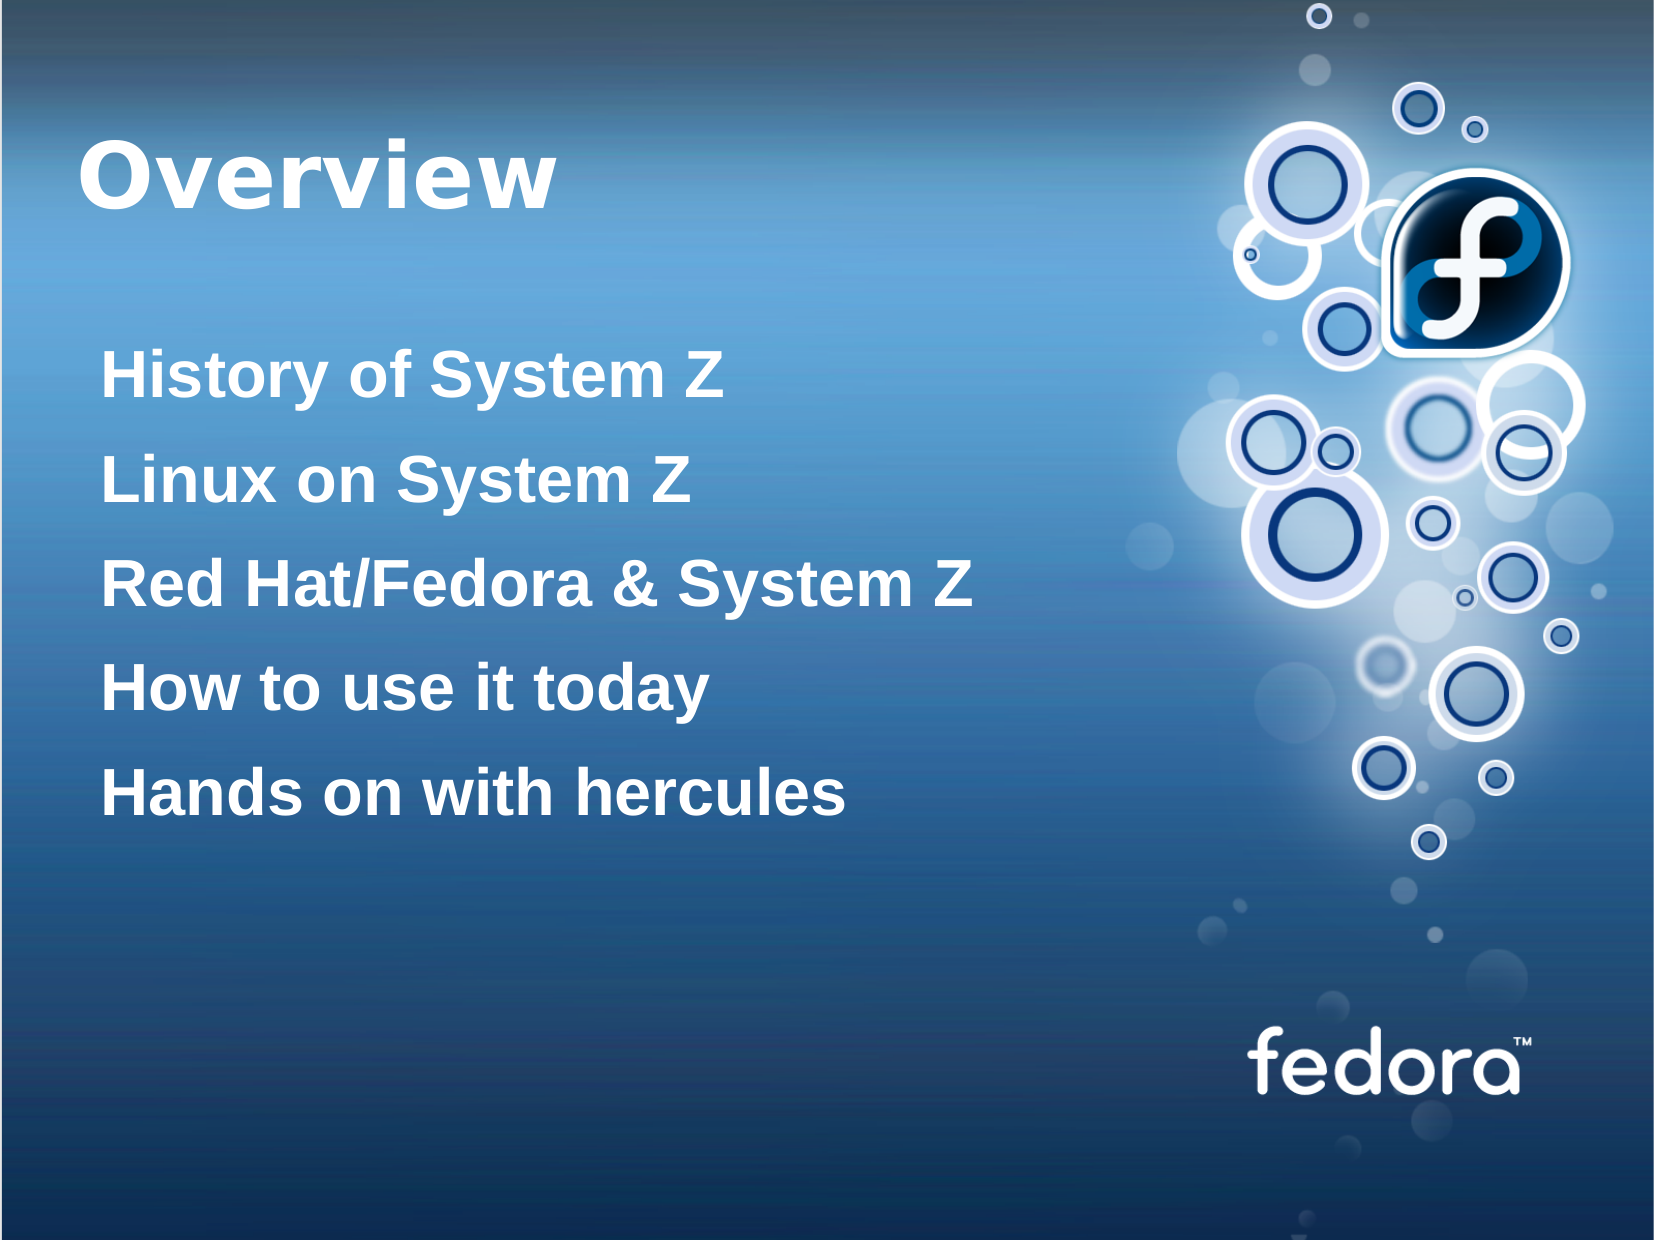

# Overview
History of System Z
Linux on System Z
Red Hat/Fedora & System Z
How to use it today
Hands on with hercules